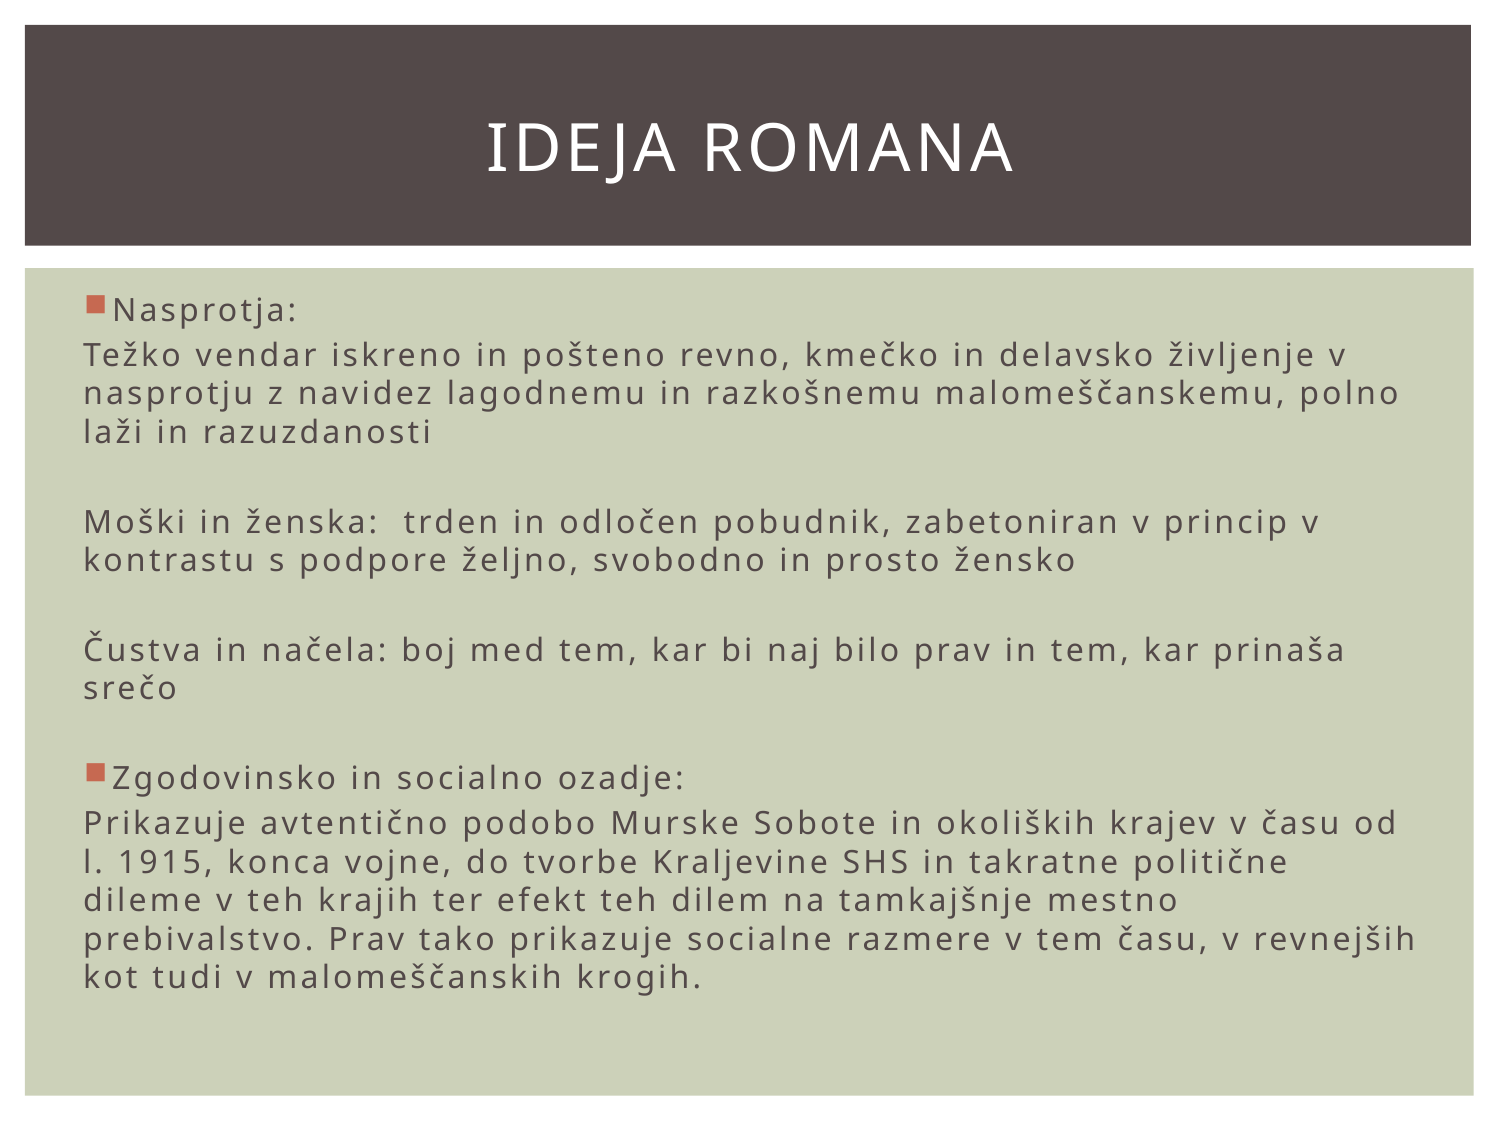

Ideja romana
# Nasprotja:
Težko vendar iskreno in pošteno revno, kmečko in delavsko življenje v nasprotju z navidez lagodnemu in razkošnemu malomeščanskemu, polno laži in razuzdanosti
Moški in ženska: trden in odločen pobudnik, zabetoniran v princip v kontrastu s podpore željno, svobodno in prosto žensko
Čustva in načela: boj med tem, kar bi naj bilo prav in tem, kar prinaša srečo
Zgodovinsko in socialno ozadje:
Prikazuje avtentično podobo Murske Sobote in okoliških krajev v času od l. 1915, konca vojne, do tvorbe Kraljevine SHS in takratne politične dileme v teh krajih ter efekt teh dilem na tamkajšnje mestno prebivalstvo. Prav tako prikazuje socialne razmere v tem času, v revnejših kot tudi v malomeščanskih krogih.